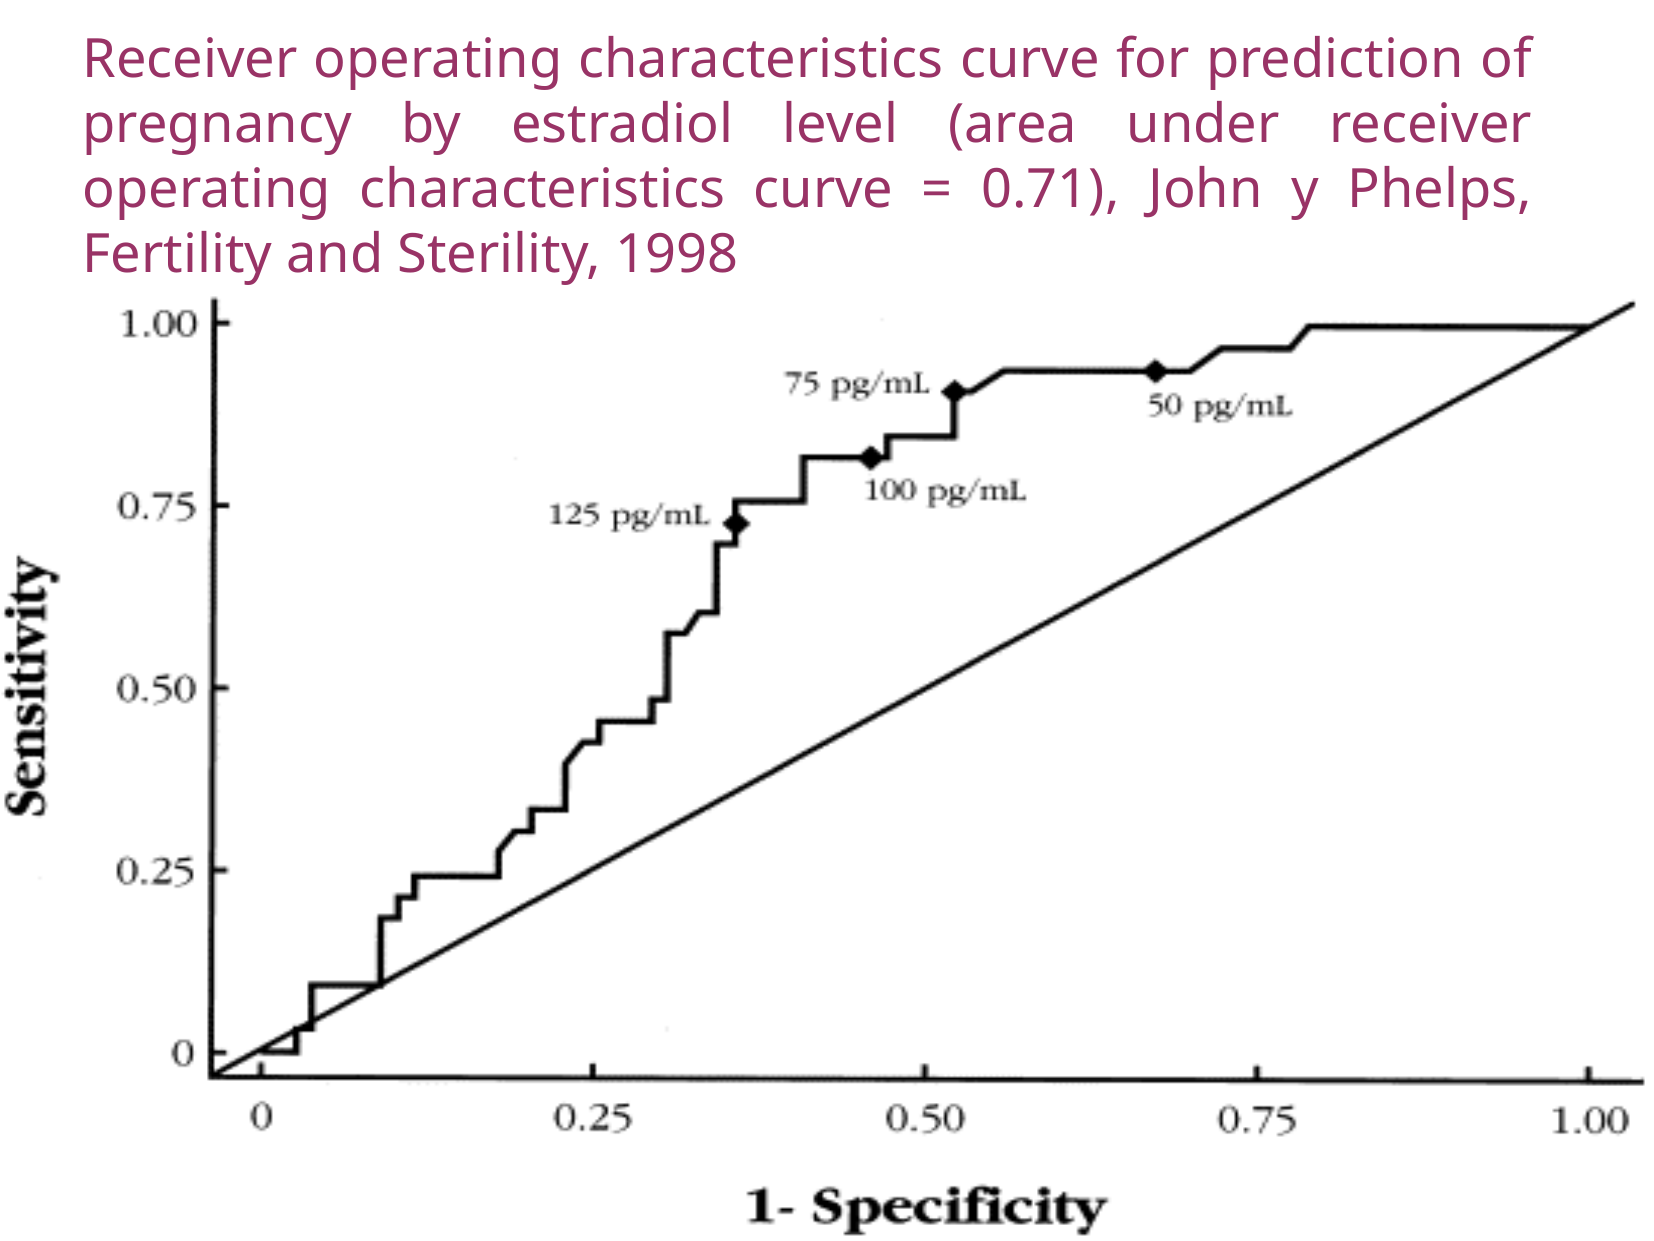

# Receiver operating characteristics curve for prediction of pregnancy by estradiol level (area under receiver operating characteristics curve = 0.71), John y Phelps, Fertility and Sterility, 1998